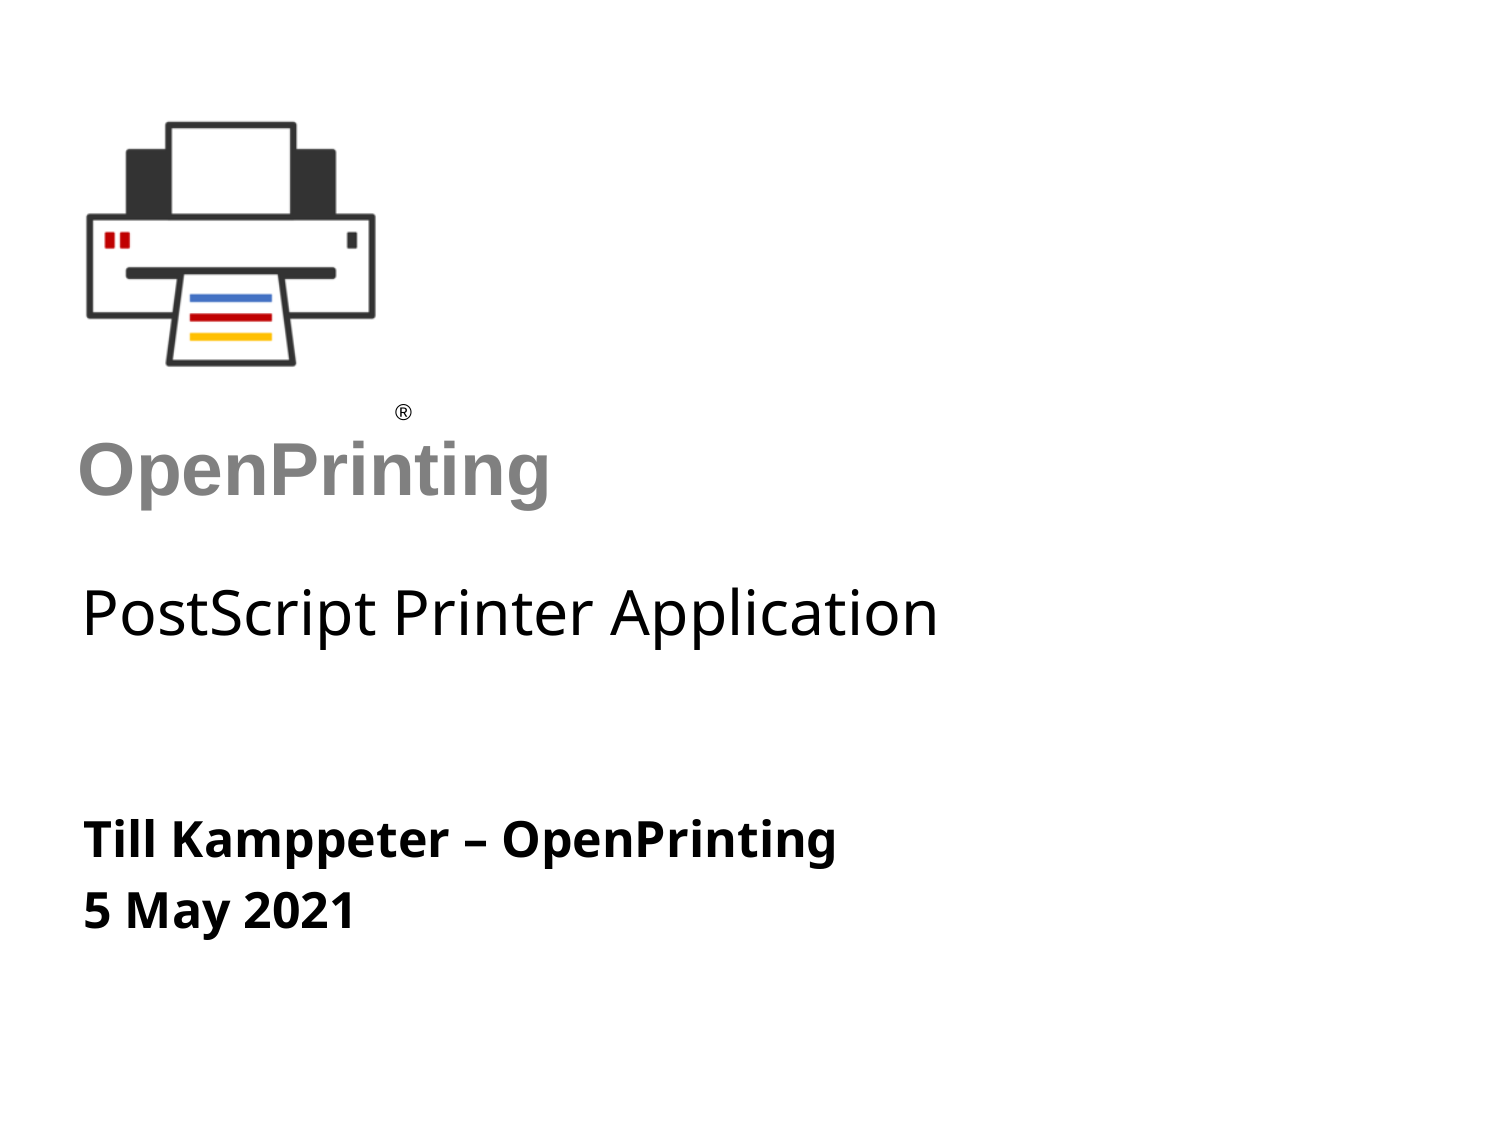

# PostScript Printer Application
Till Kamppeter – OpenPrinting
5 May 2021